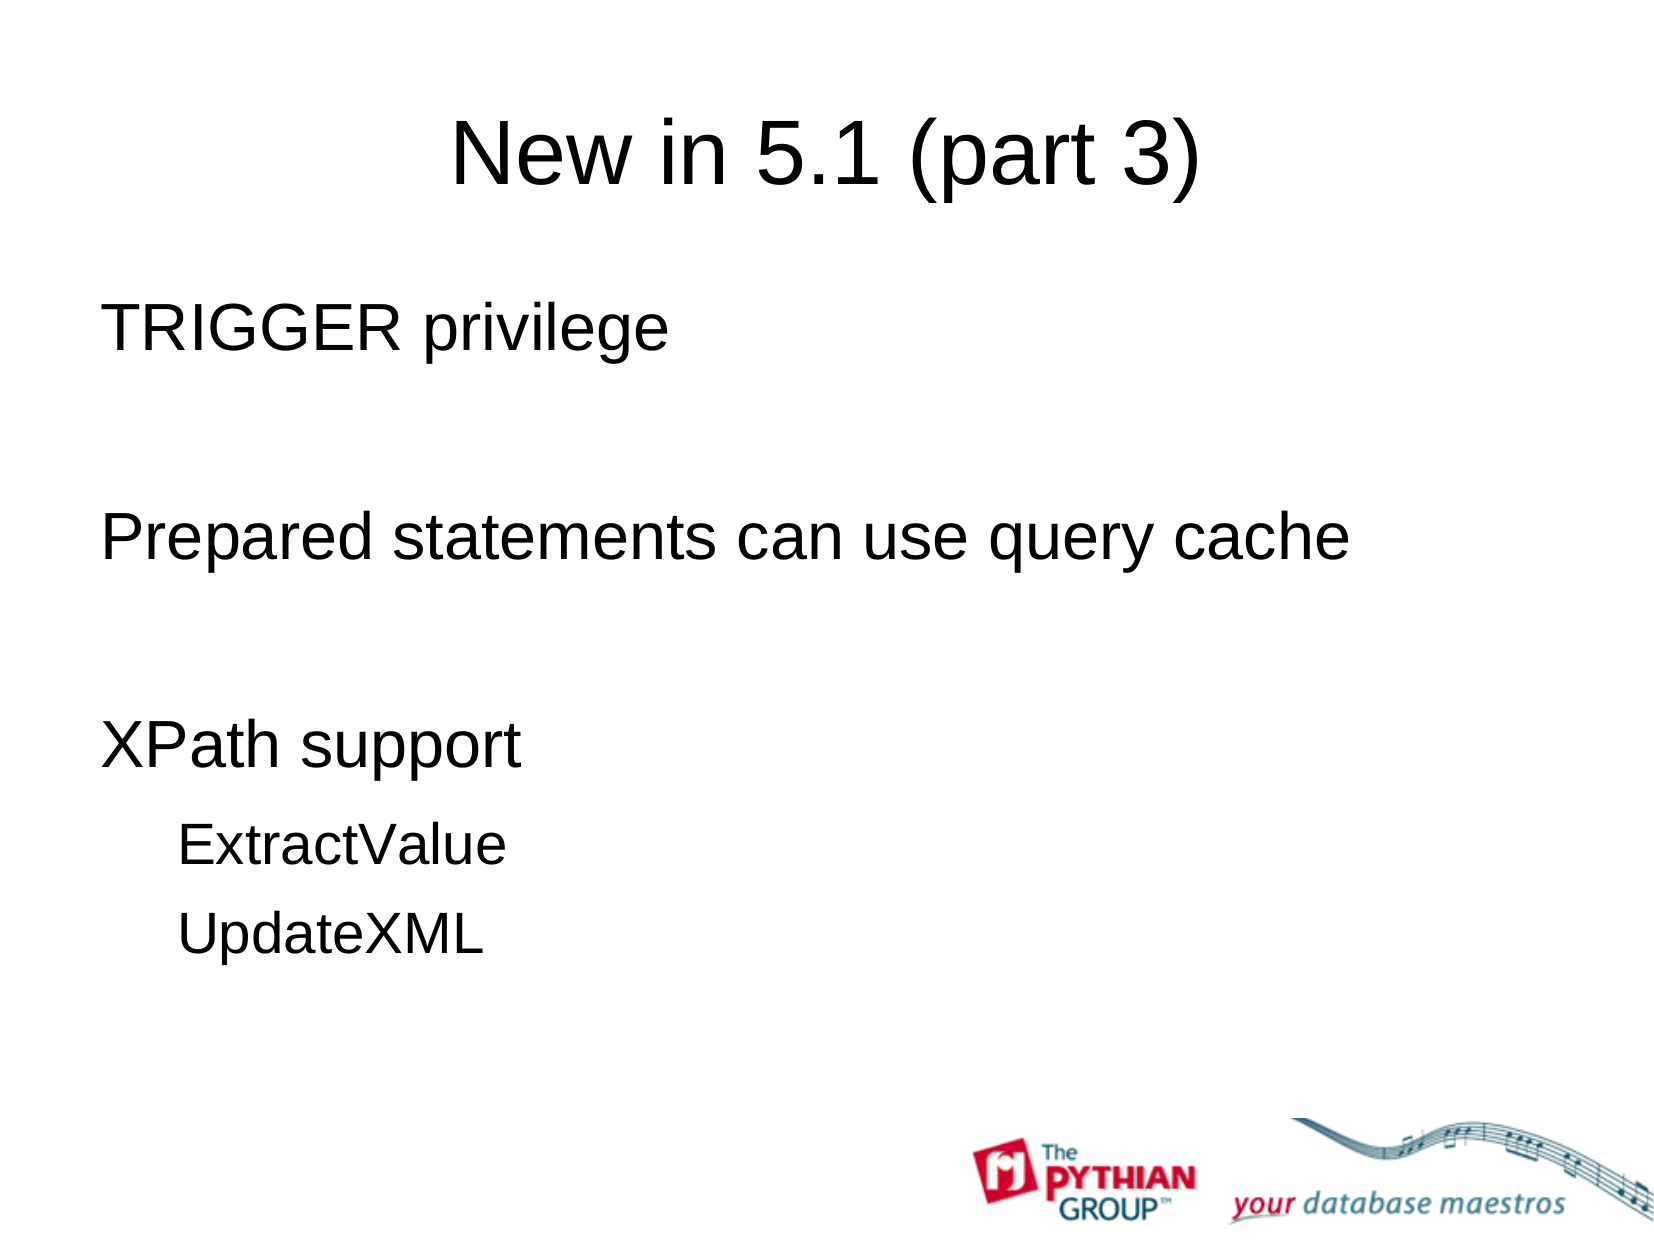

# New in 5.1 (part 3)
TRIGGER privilege
Prepared statements can use query cache
XPath support
ExtractValue
UpdateXML